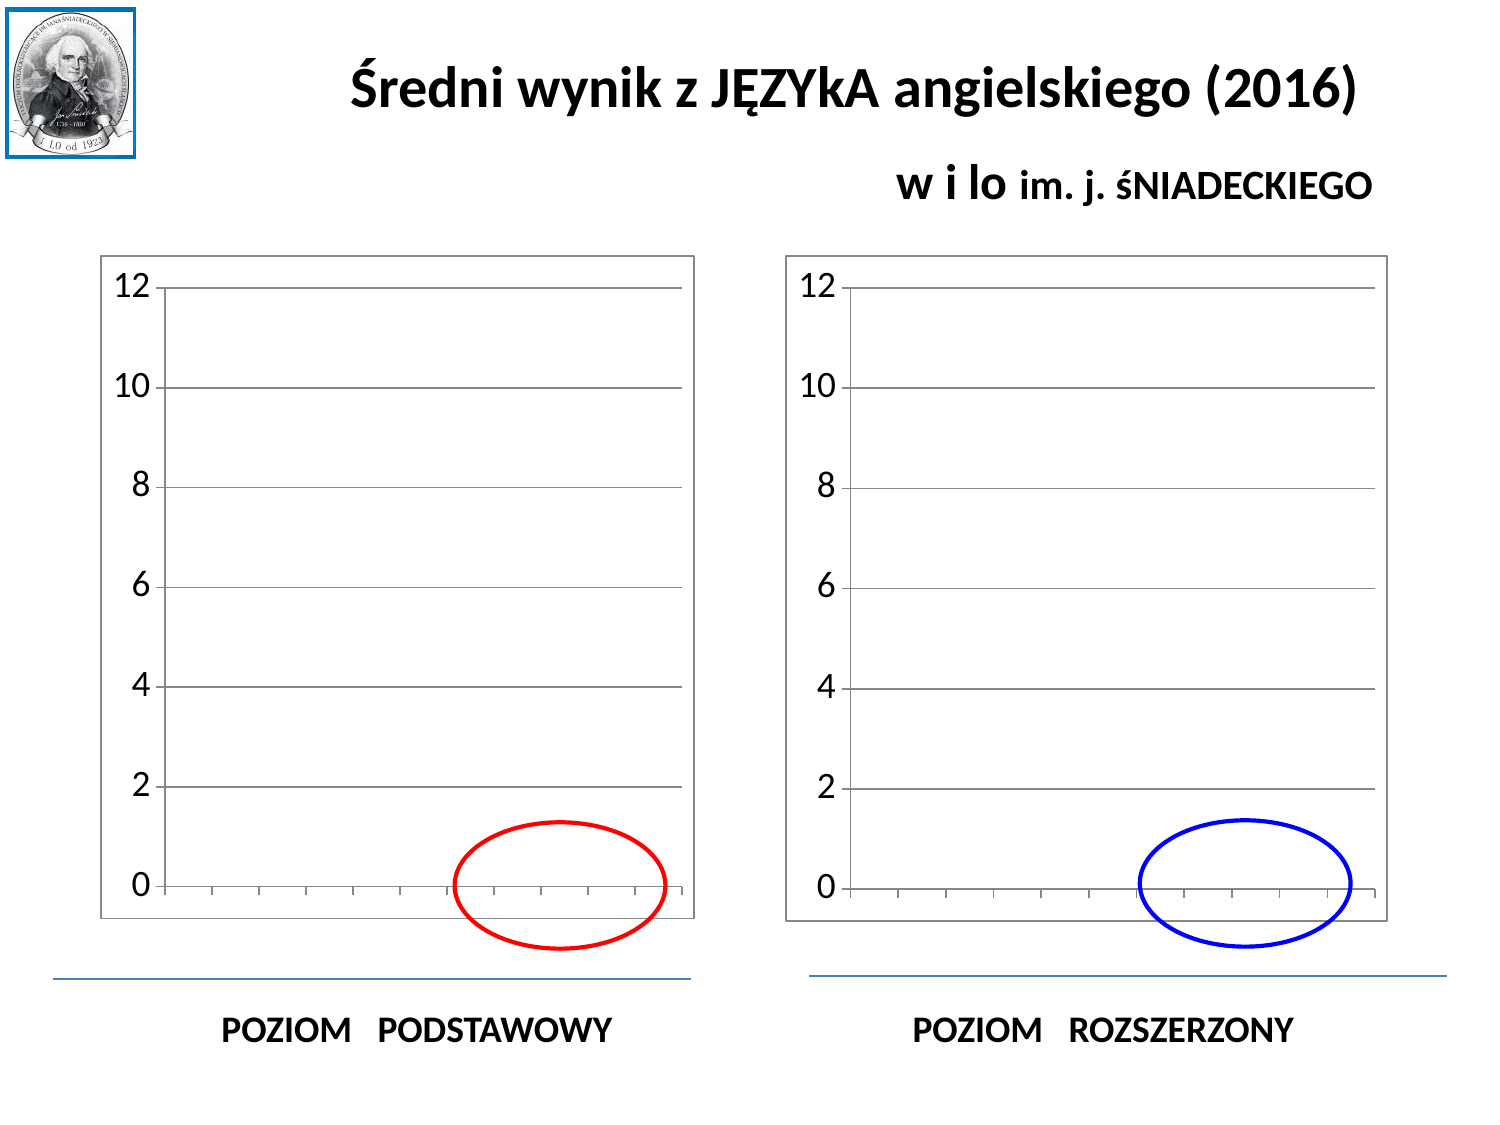

Średni wynik z JĘZYkA angielskiego (2016)
w i lo im. j. śNIADECKIEGO
### Chart
| Category | |
|---|---|
### Chart
| Category | |
|---|---|
POZIOM PODSTAWOWY
POZIOM ROZSZERZONY